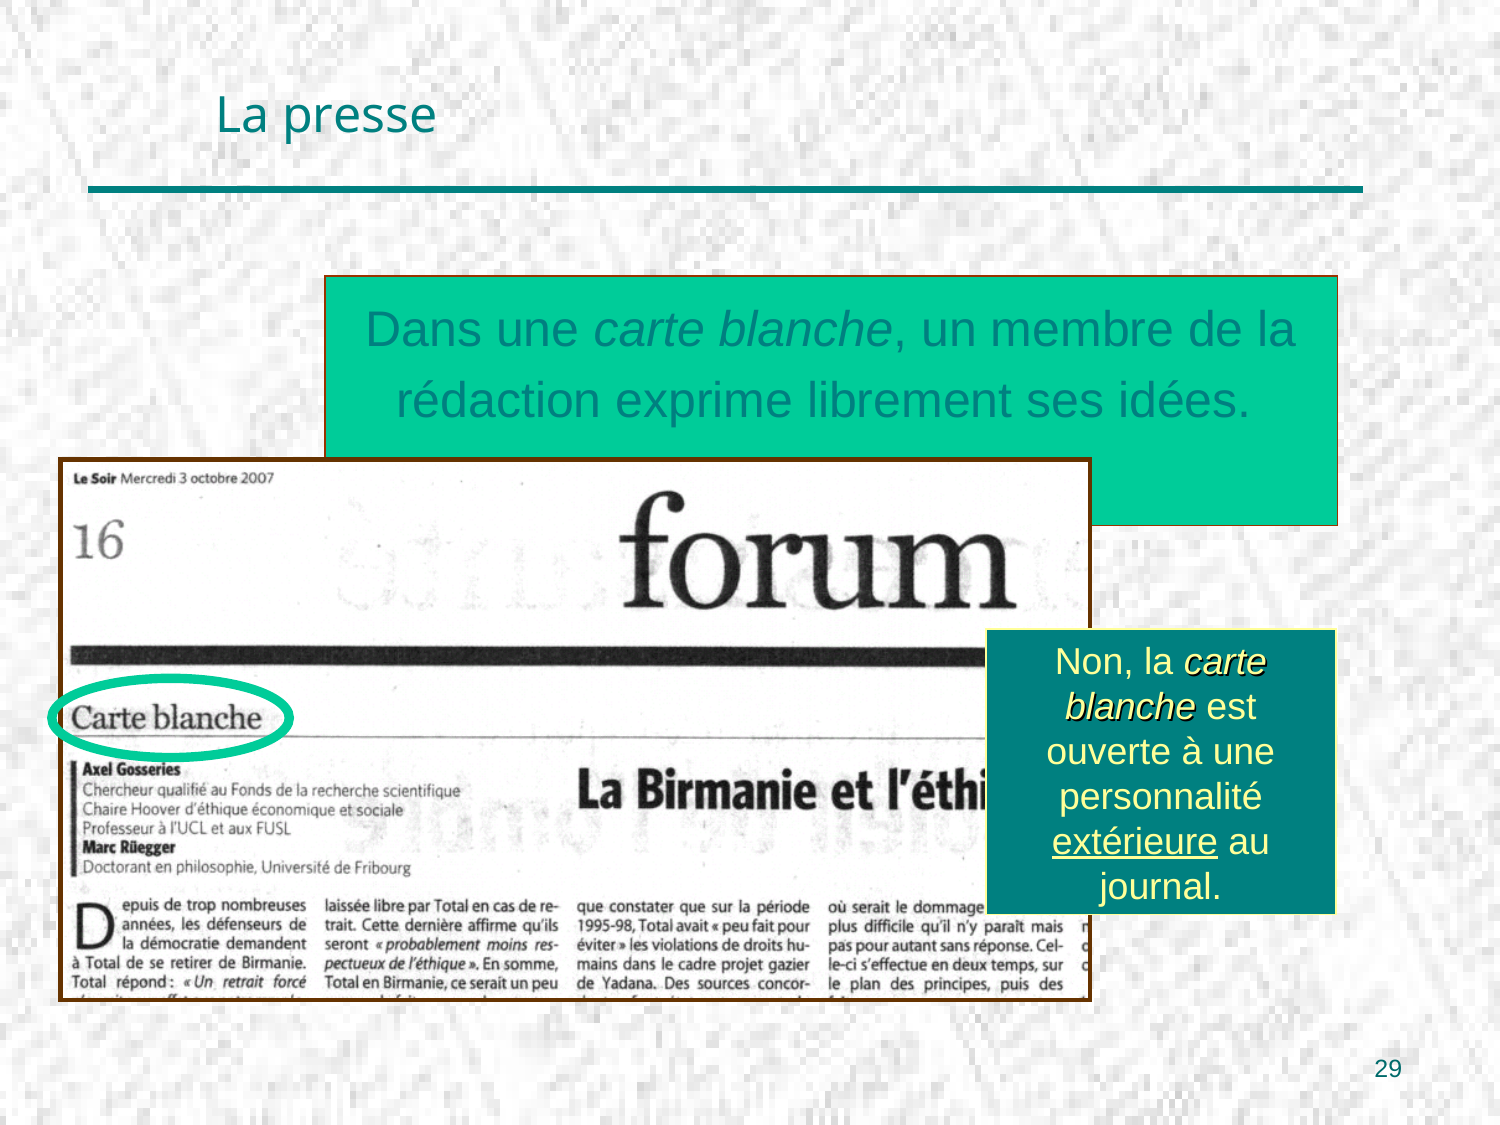

La presse
Dans une carte blanche, un membre de la rédaction exprime librement ses idées.
Vrai / Faux ?
Non, la carte blanche est ouverte à une personnalité extérieure au journal.
29